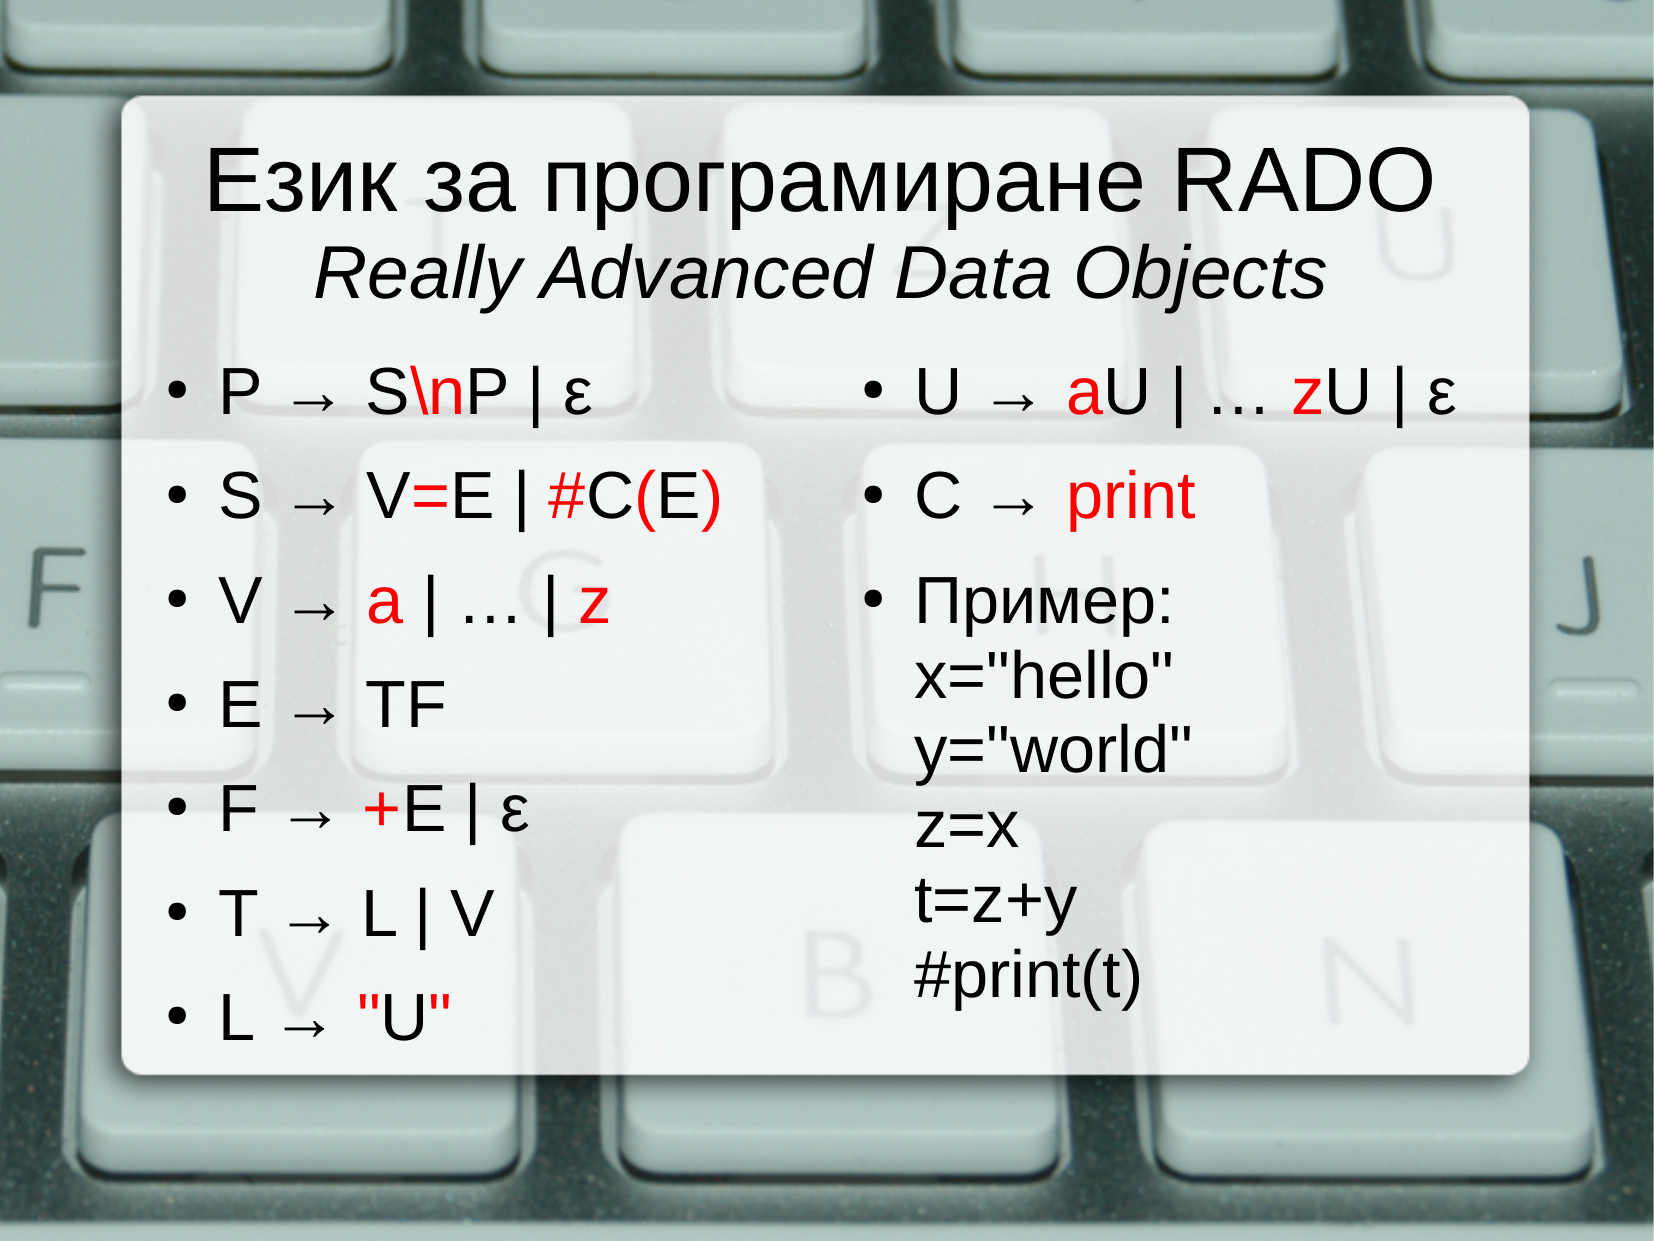

# Език за програмиране RADO Really Advanced Data Objects
P → S\nP | ε
S → V=E | #C(E)
V → a | … | z
E → TF
F → +E | ε
T → L | V
L → "U"
U → aU | … zU | ε
C → print
Пример:
x="hello"
y="world"
z=x
t=z+y
#print(t)